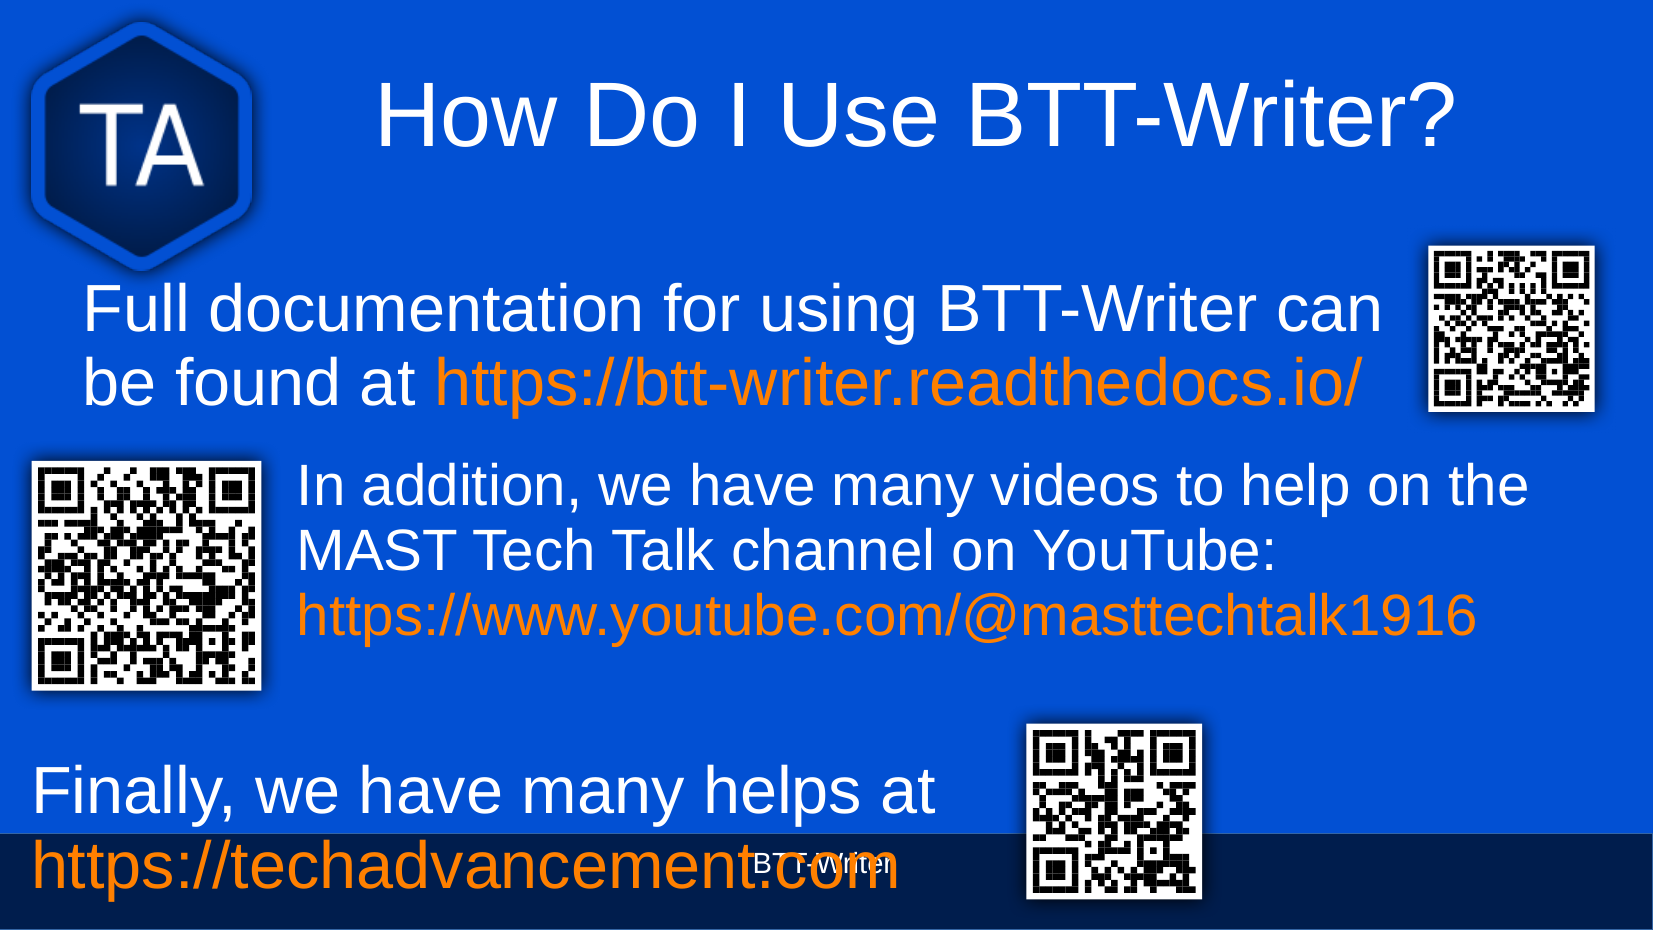

# How Do I Use BTT-Writer?
Full documentation for using BTT-Writer can be found at https://btt-writer.readthedocs.io/
In addition, we have many videos to help on the MAST Tech Talk channel on YouTube: https://www.youtube.com/@masttechtalk1916
Finally, we have many helps at https://techadvancement.com